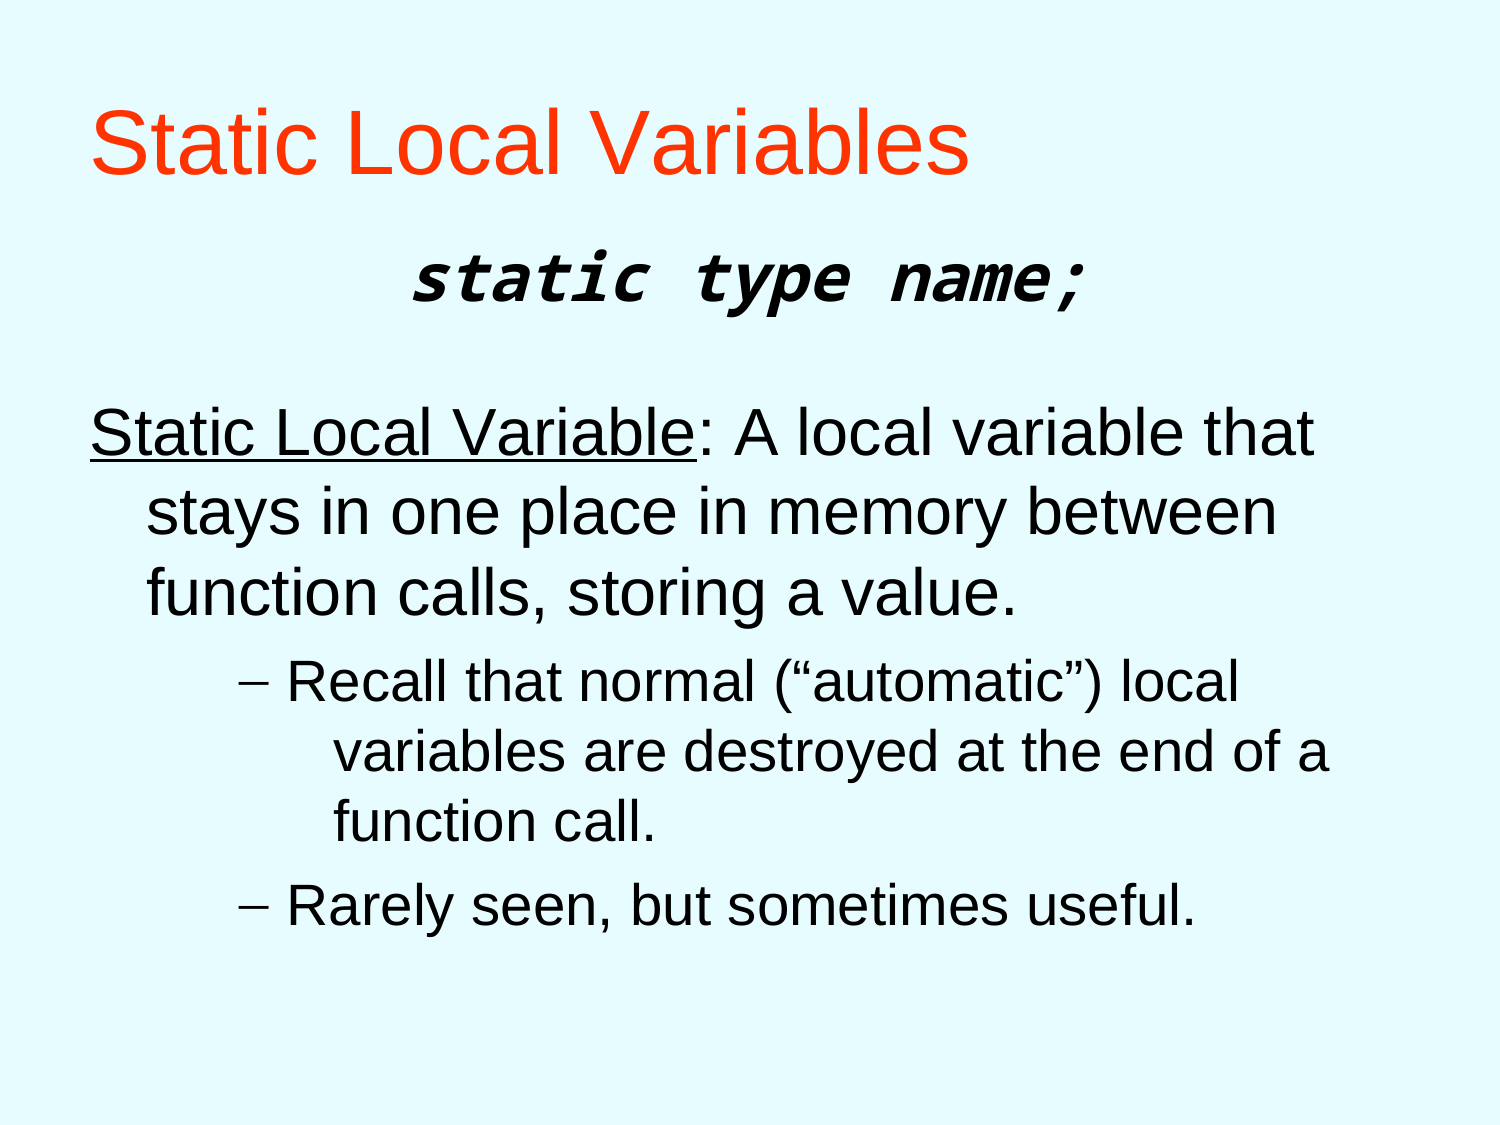

# Static Local Variables
static type name;
Static Local Variable: A local variable that stays in one place in memory between function calls, storing a value.
Recall that normal (“automatic”) local variables are destroyed at the end of a function call.
Rarely seen, but sometimes useful.